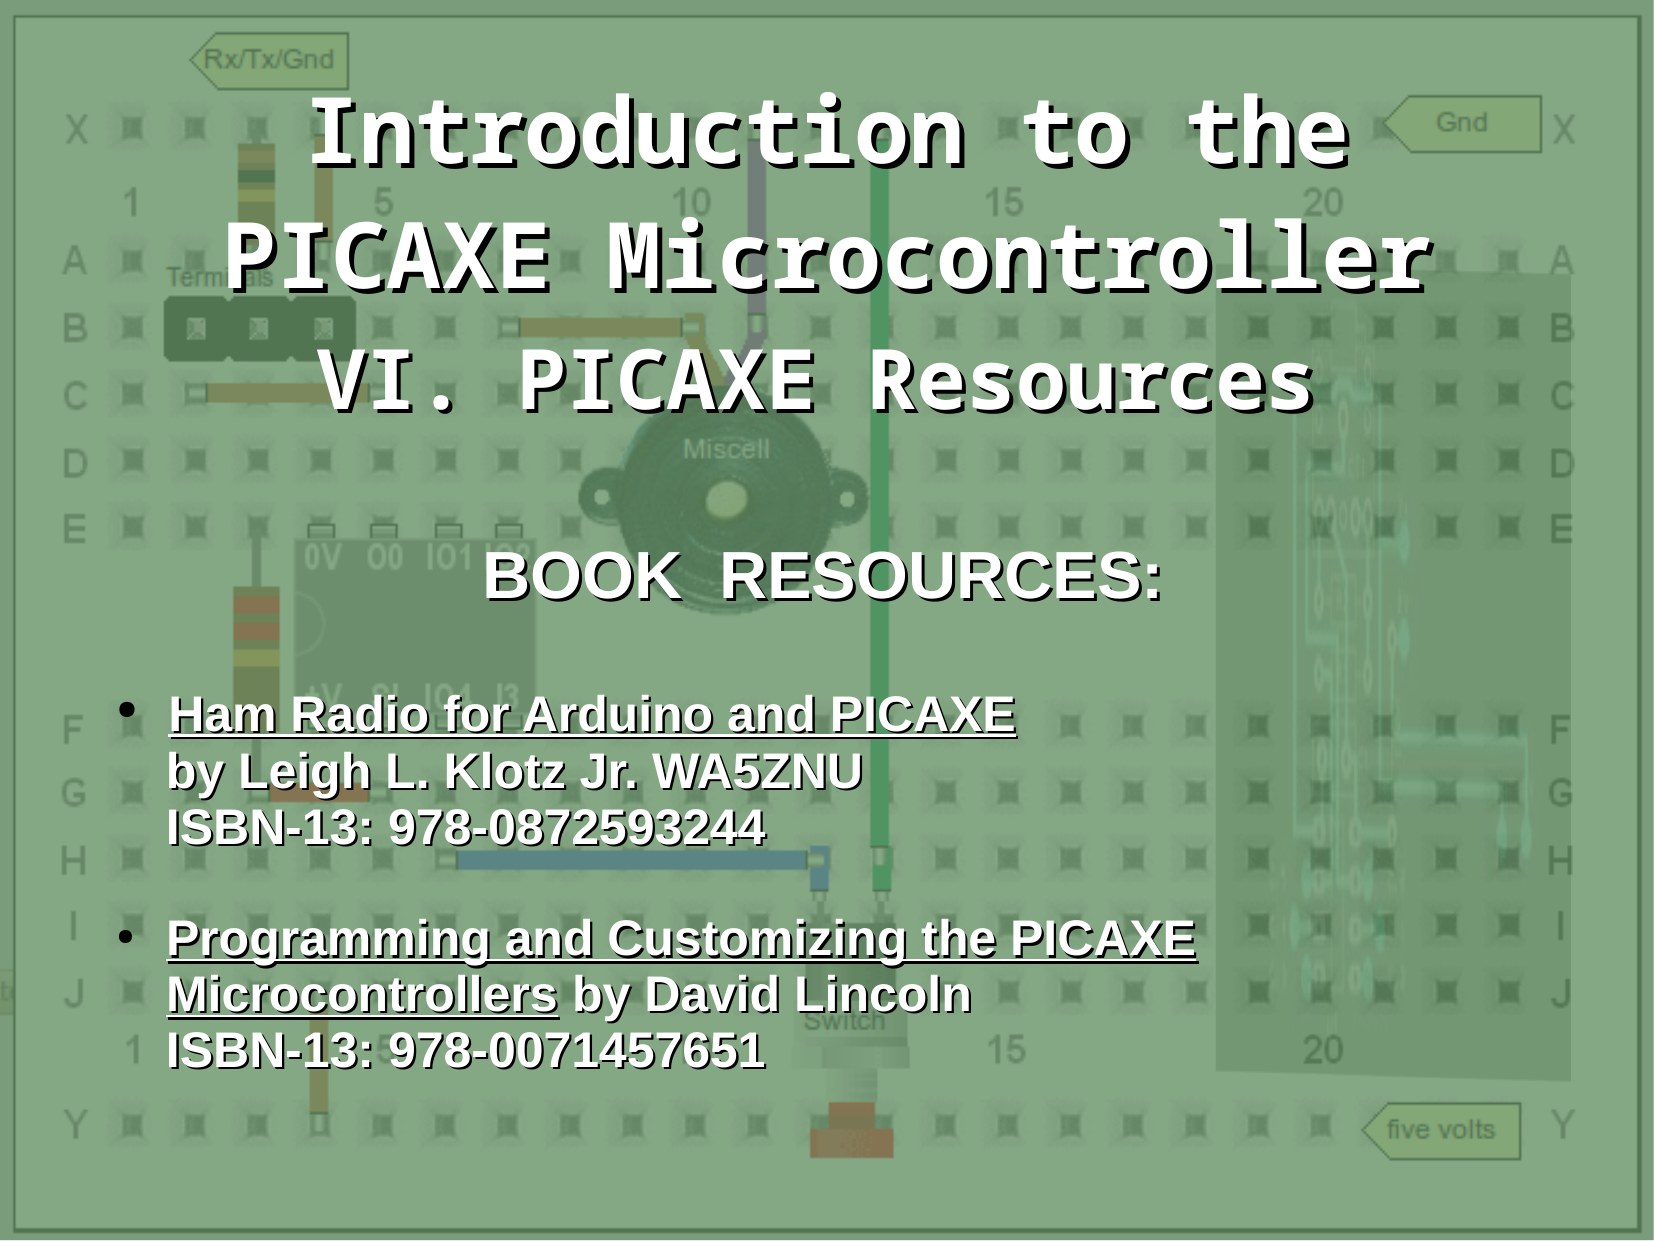

# Introduction to the PICAXE Microcontroller
VI. PICAXE Resources
BOOK RESOURCES:
 Ham Radio for Arduino and PICAXE
 by Leigh L. Klotz Jr. WA5ZNU
 ISBN-13: 978-0872593244
 Programming and Customizing the PICAXE
 Microcontrollers by David Lincoln
 ISBN-13: 978-0071457651